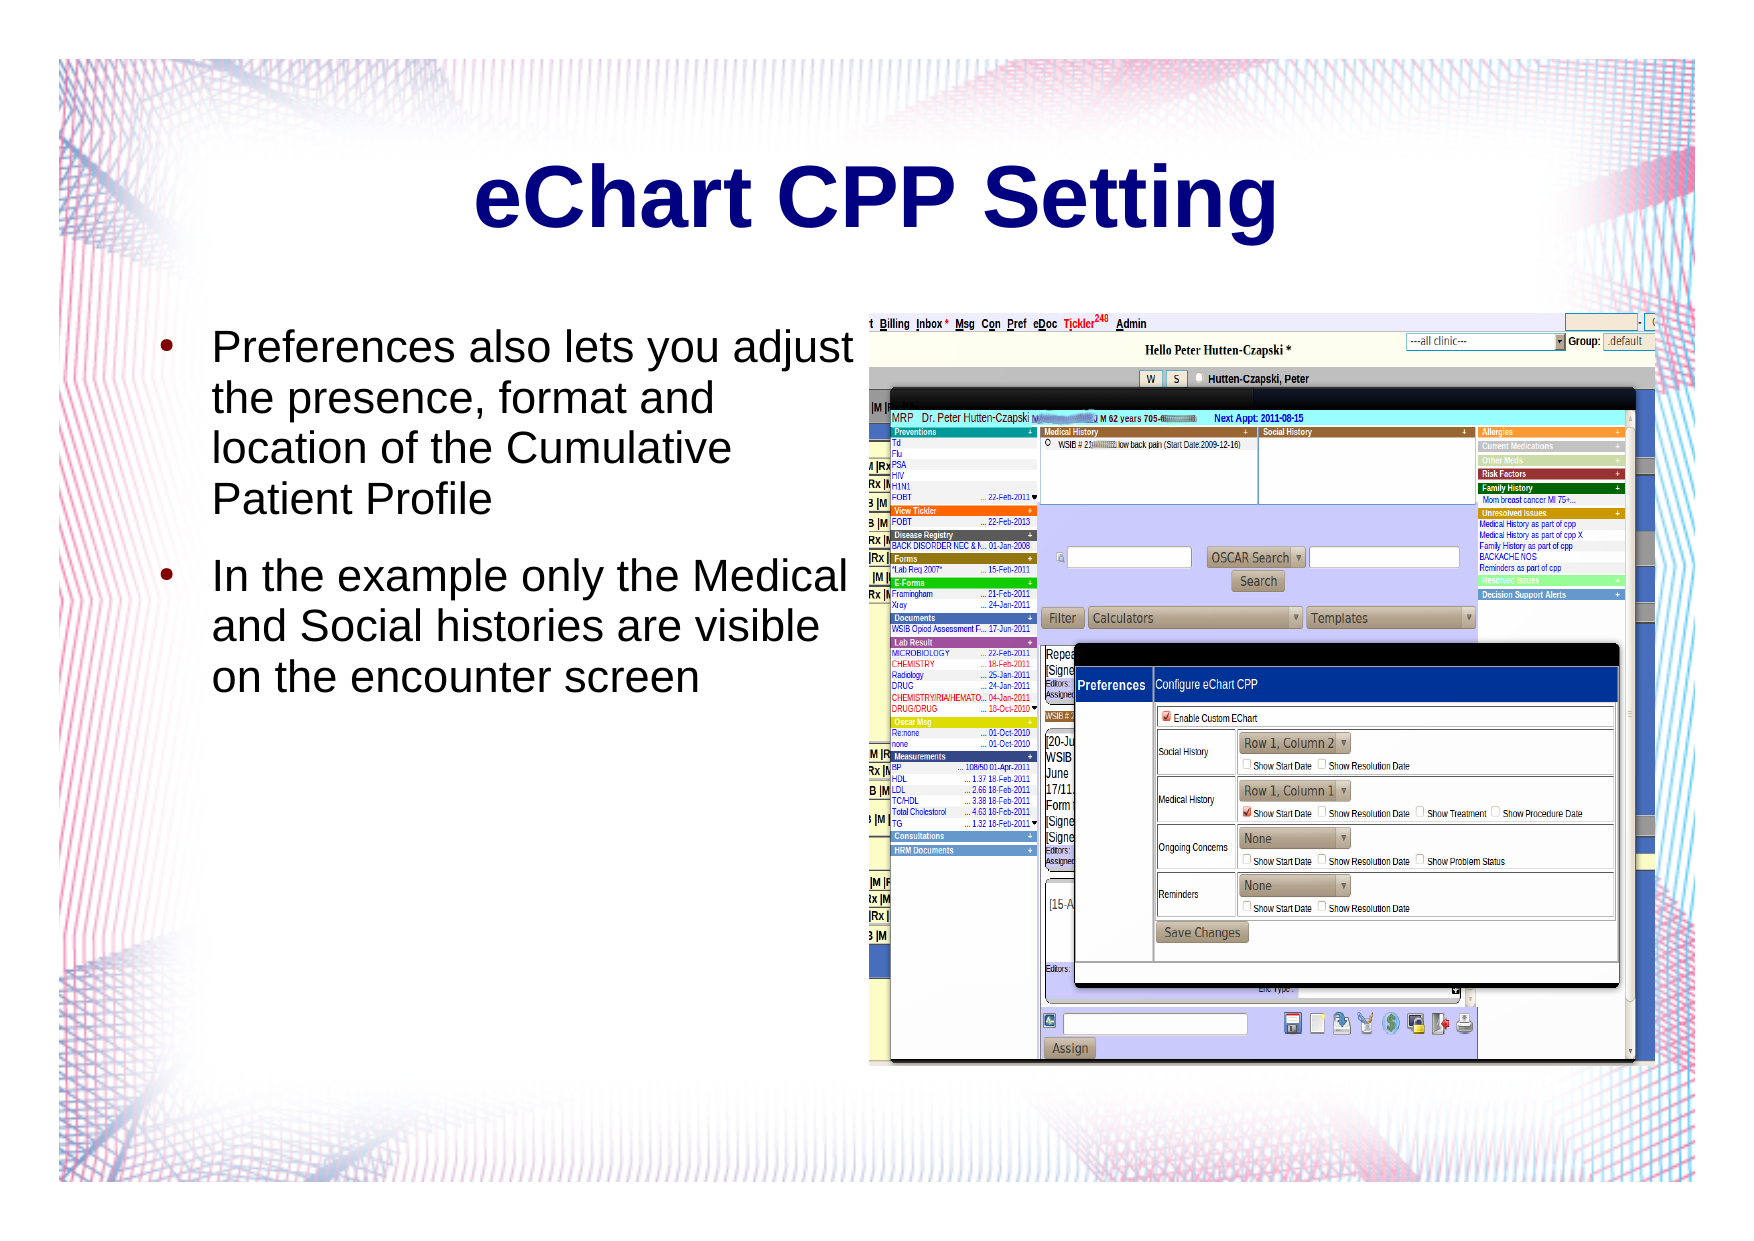

# eChart CPP Setting
Preferences also lets you adjust the presence, format and location of the Cumulative Patient Profile
In the example only the Medical and Social histories are visible on the encounter screen